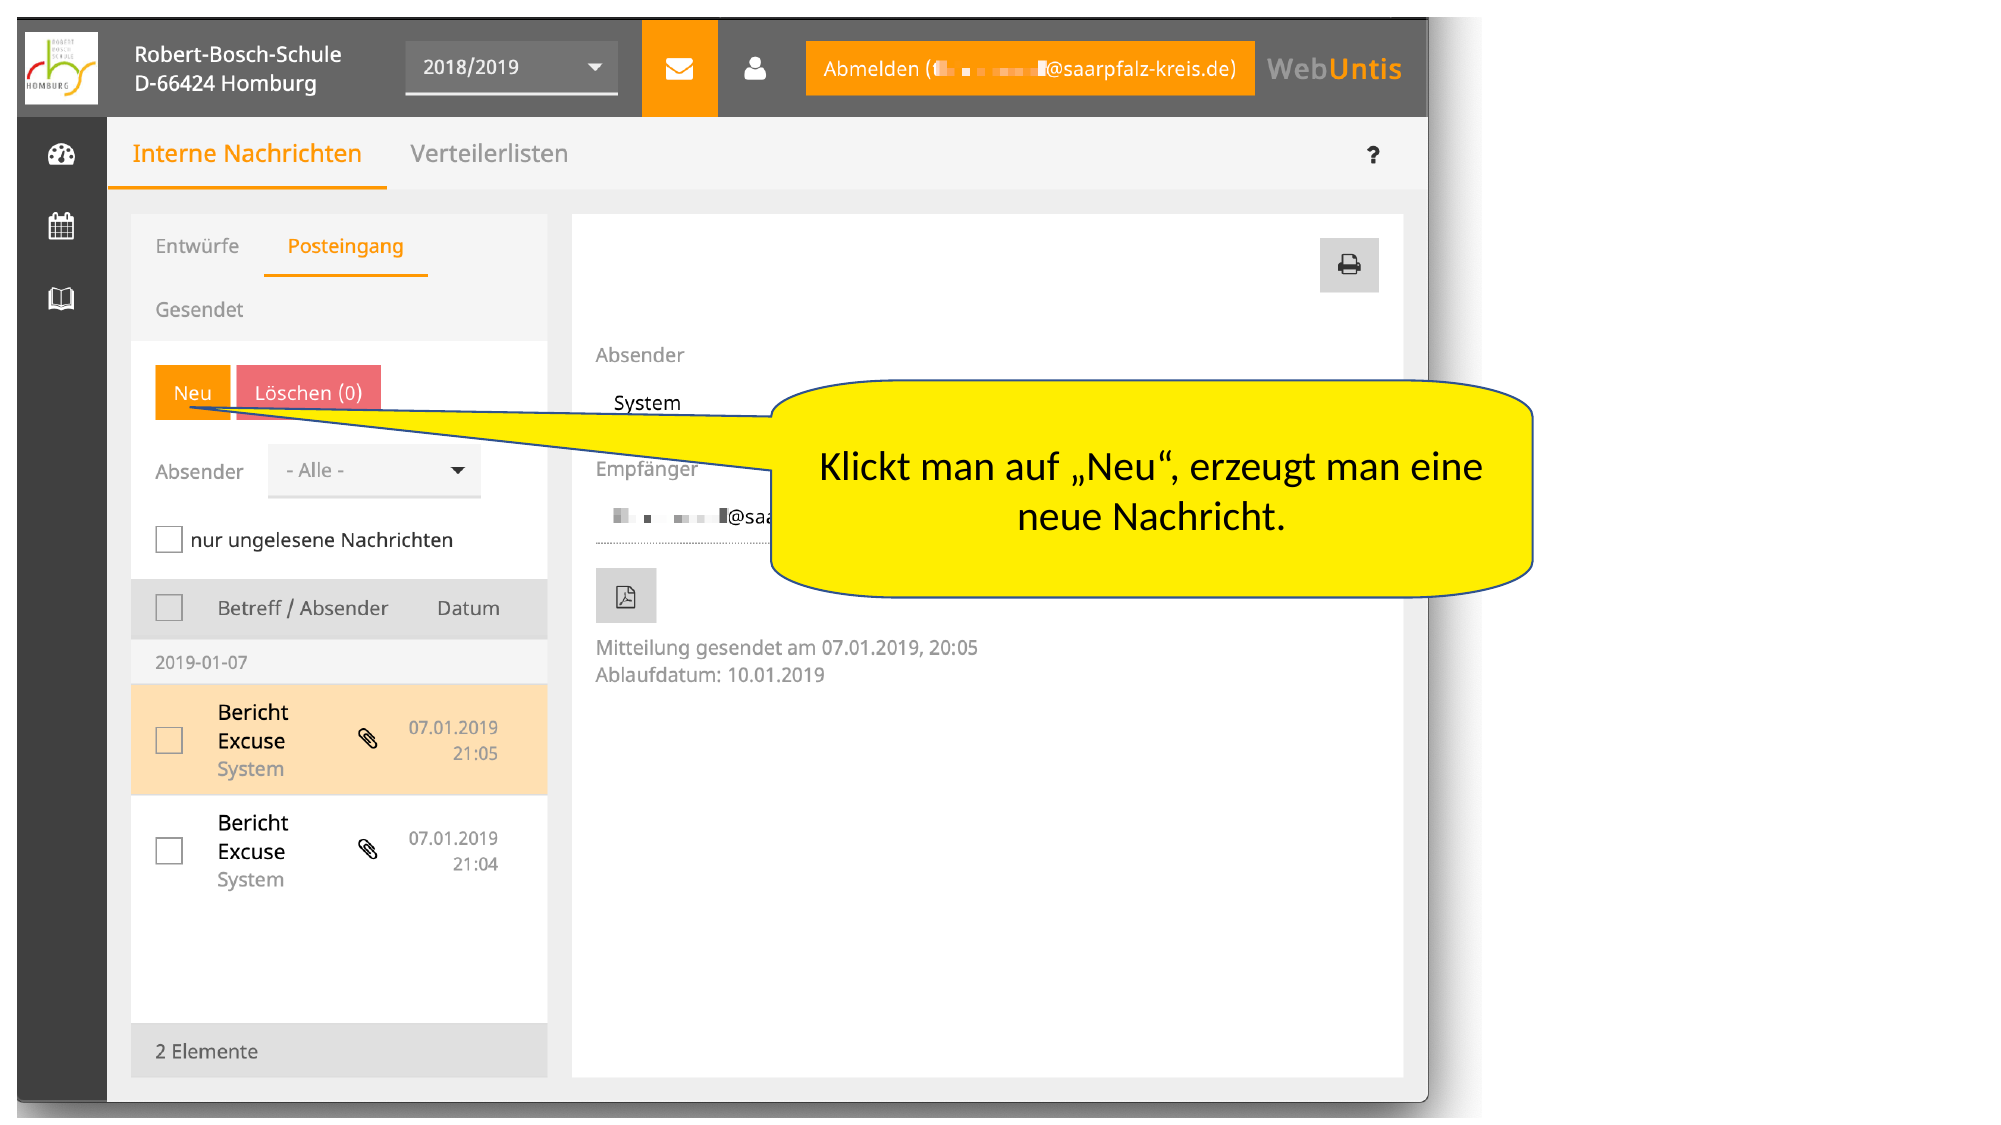

Klickt man auf „Neu“, erzeugt man eine neue Nachricht.